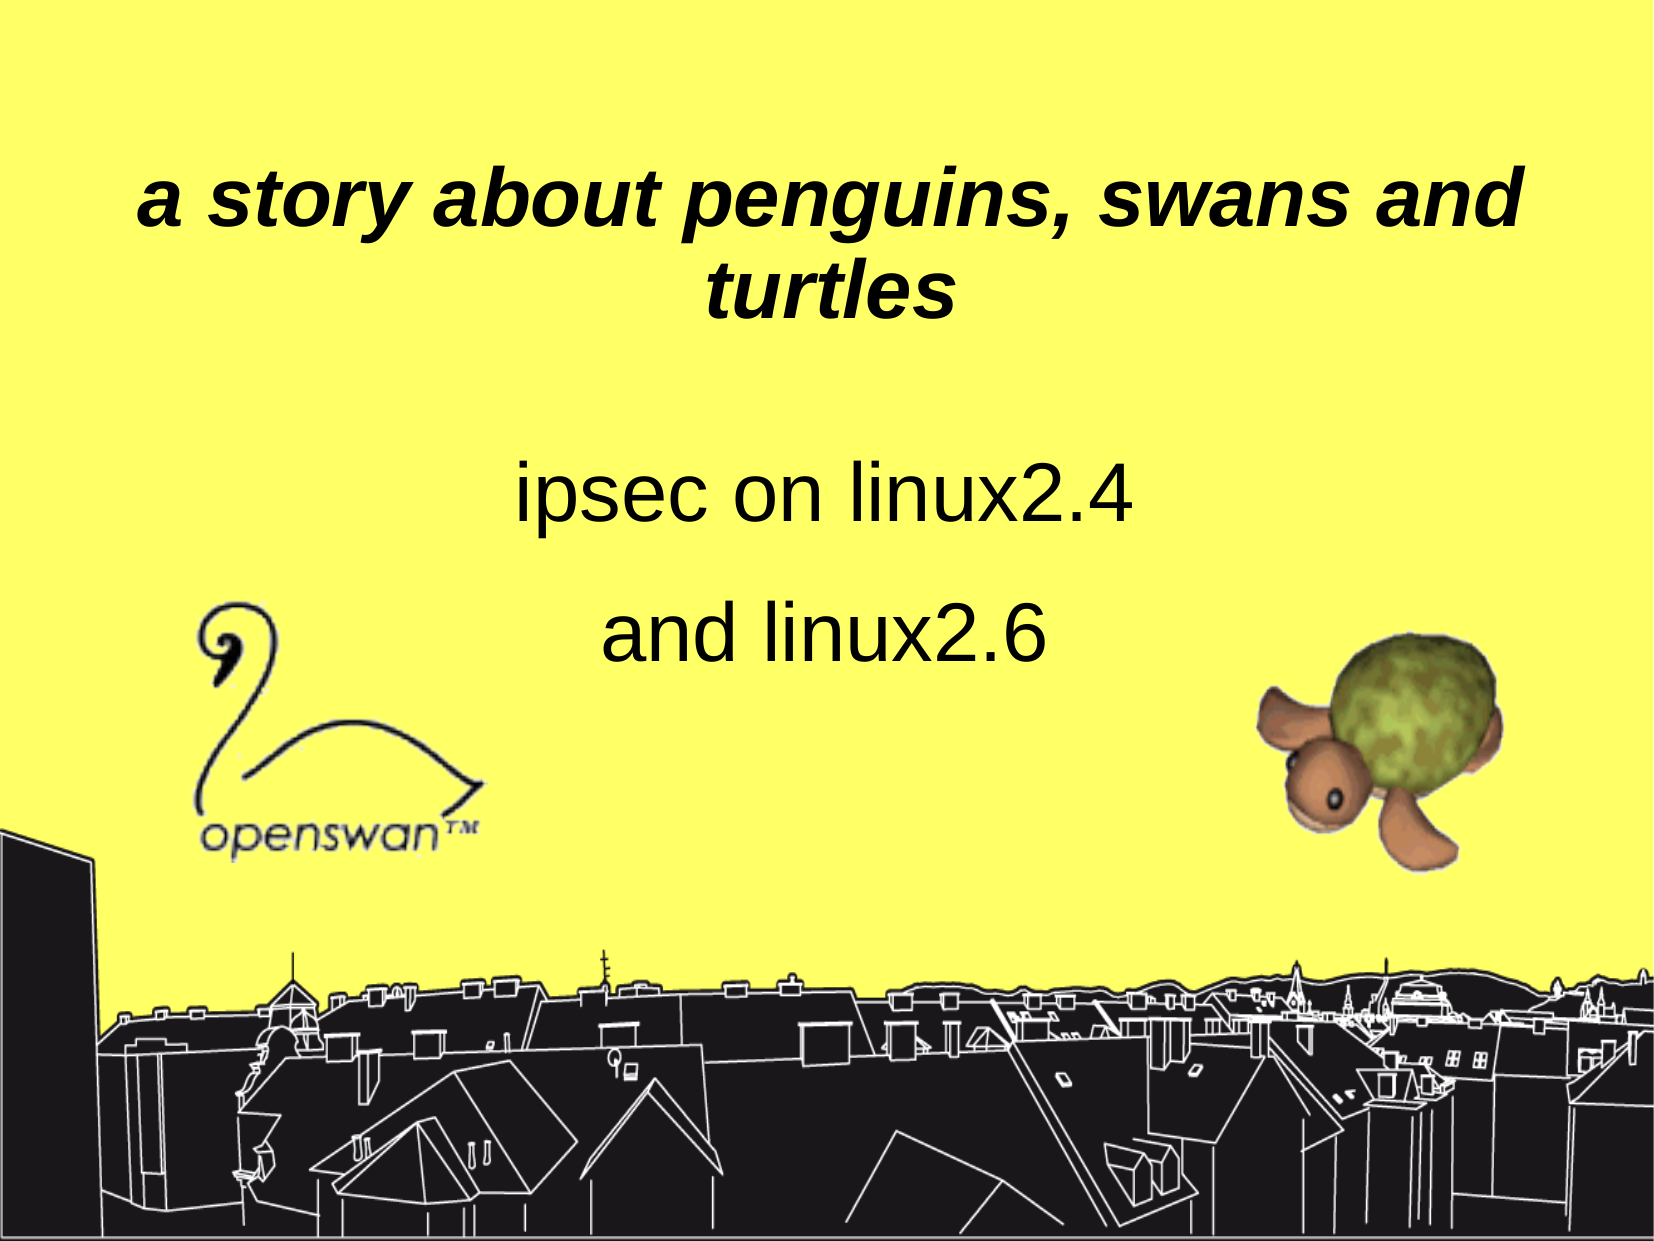

# a story about penguins, swans and turtles
ipsec on linux2.4
and linux2.6